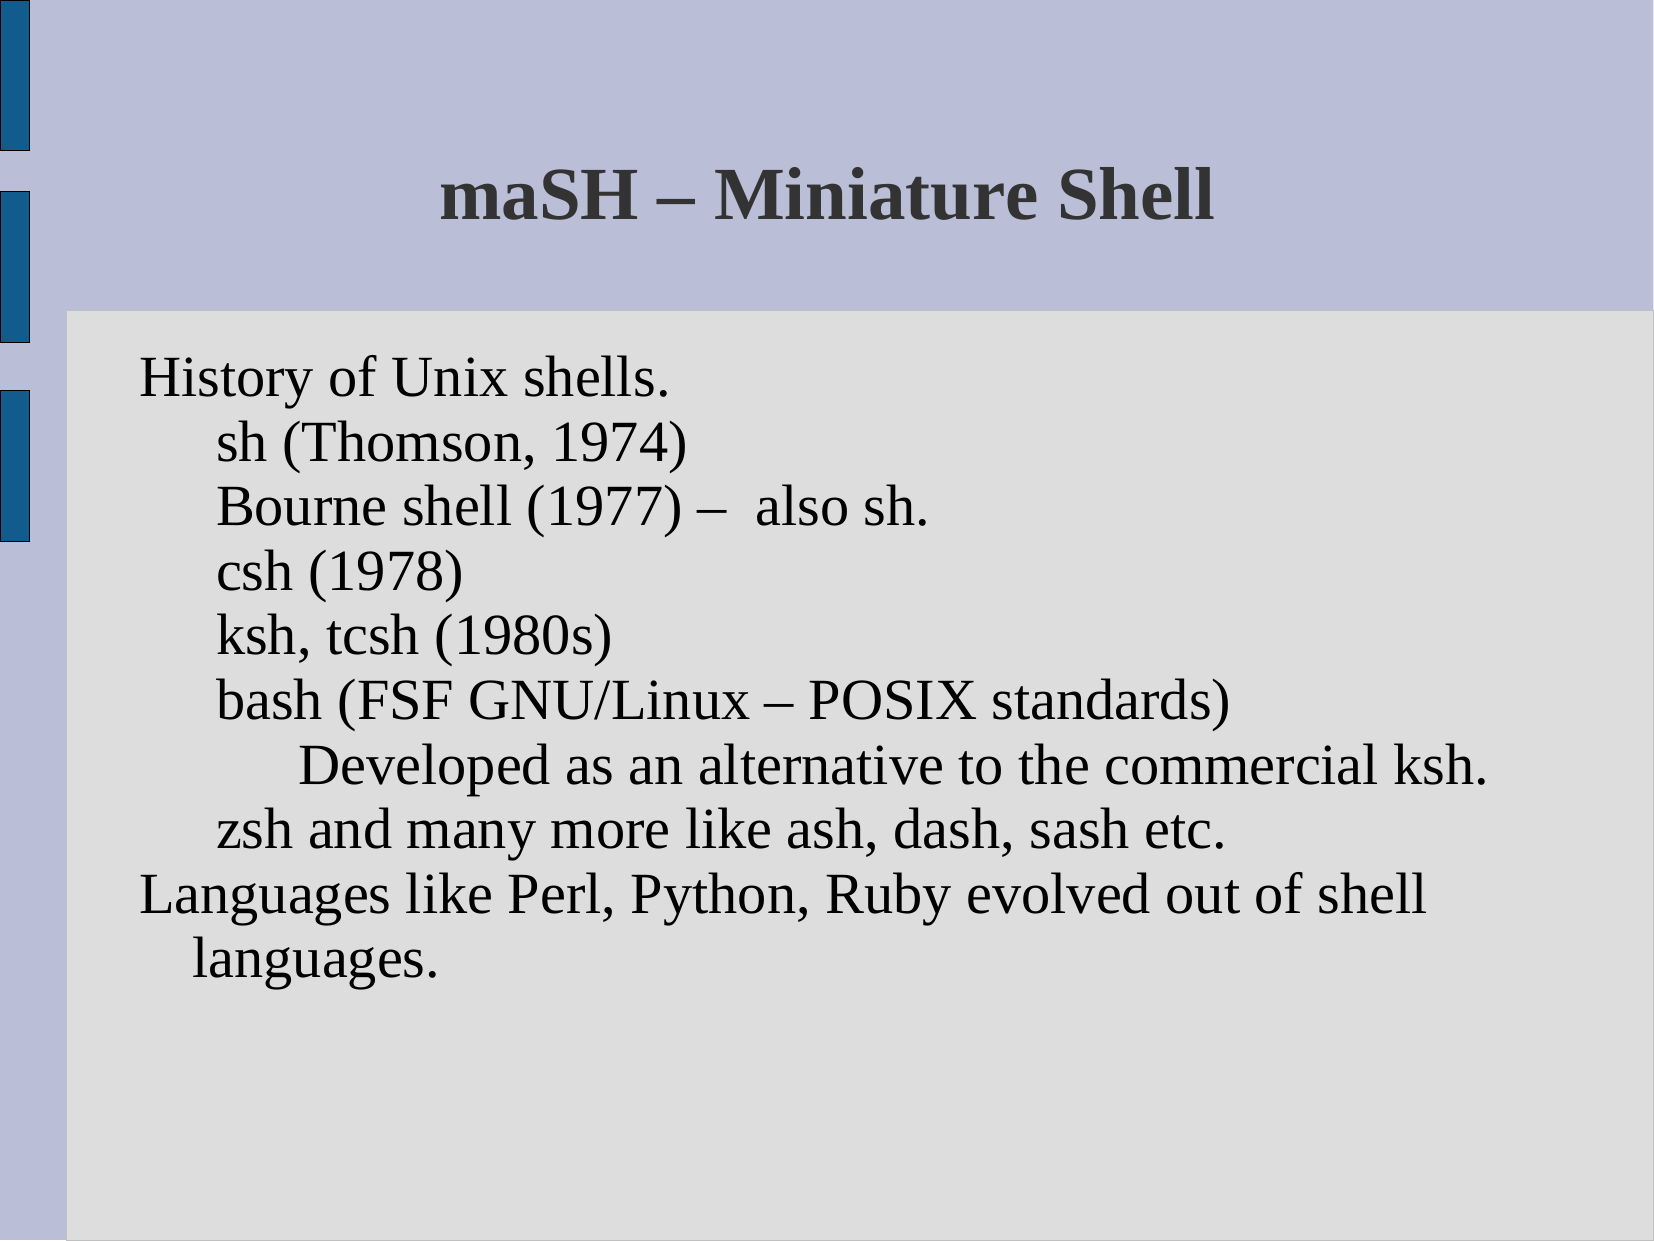

# maSH – Miniature Shell
History of Unix shells.
sh (Thomson, 1974)
Bourne shell (1977) – also sh.
csh (1978)
ksh, tcsh (1980s)
bash (FSF GNU/Linux – POSIX standards)
Developed as an alternative to the commercial ksh.
zsh and many more like ash, dash, sash etc.
Languages like Perl, Python, Ruby evolved out of shell languages.